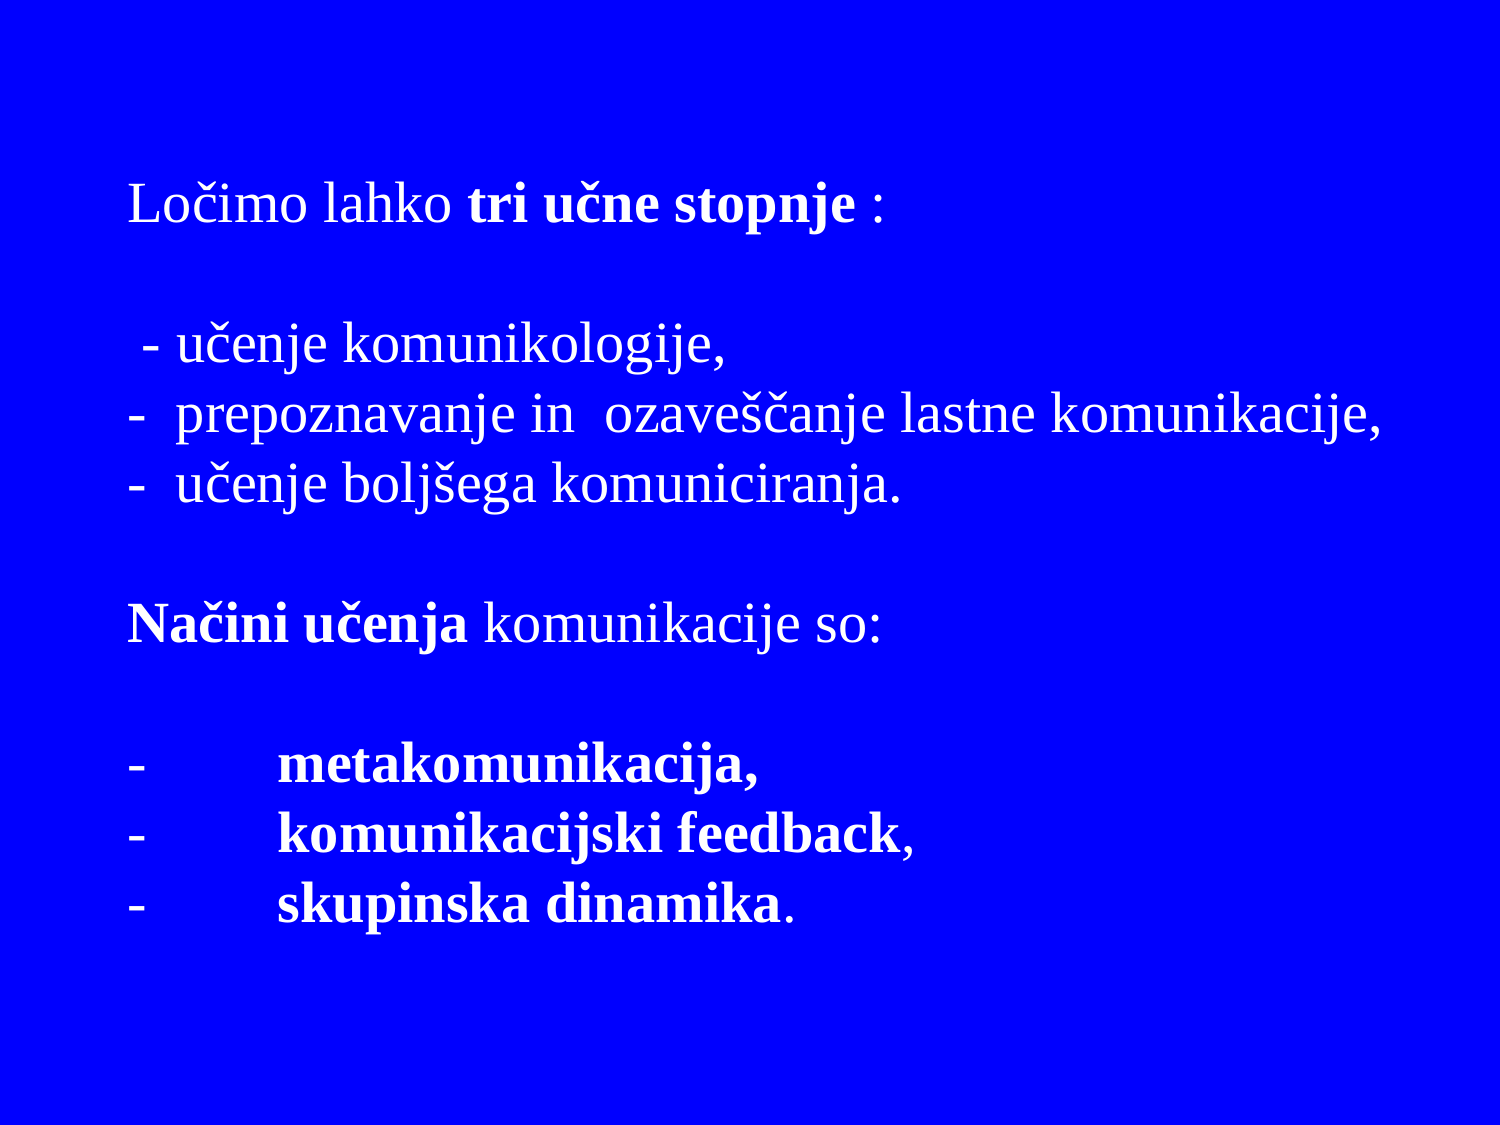

# Ločimo lahko tri učne stopnje :  - učenje komunikologije, -  prepoznavanje in ozaveščanje lastne komunikacije, -  učenje boljšega komuniciranja. Načini učenja komunikacije so: -         metakomunikacija, -         komunikacijski feedback, -         skupinska dinamika.